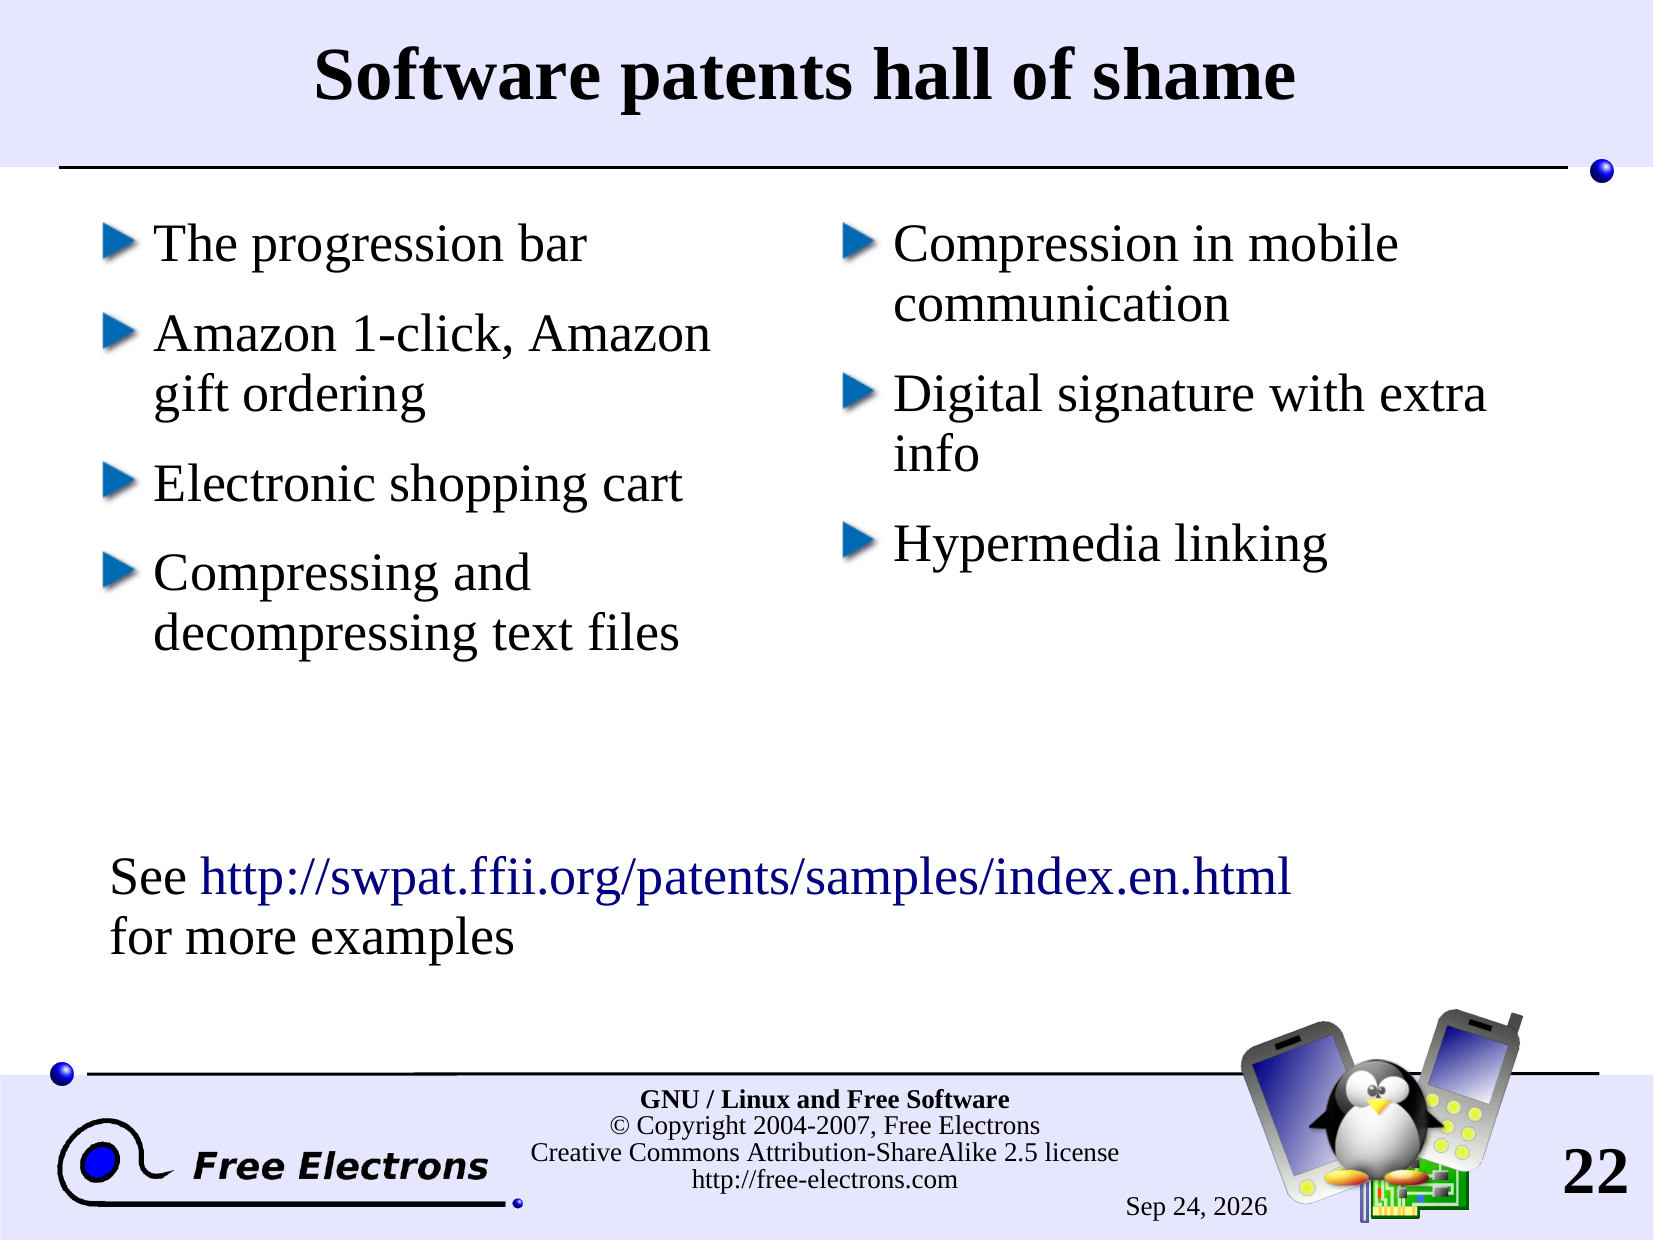

# Software patents hall of shame
The progression bar
Amazon 1-click, Amazon gift ordering
Electronic shopping cart
Compressing and decompressing text files
Compression in mobile communication
Digital signature with extra info
Hypermedia linking
See http://swpat.ffii.org/patents/samples/index.en.html
for more examples